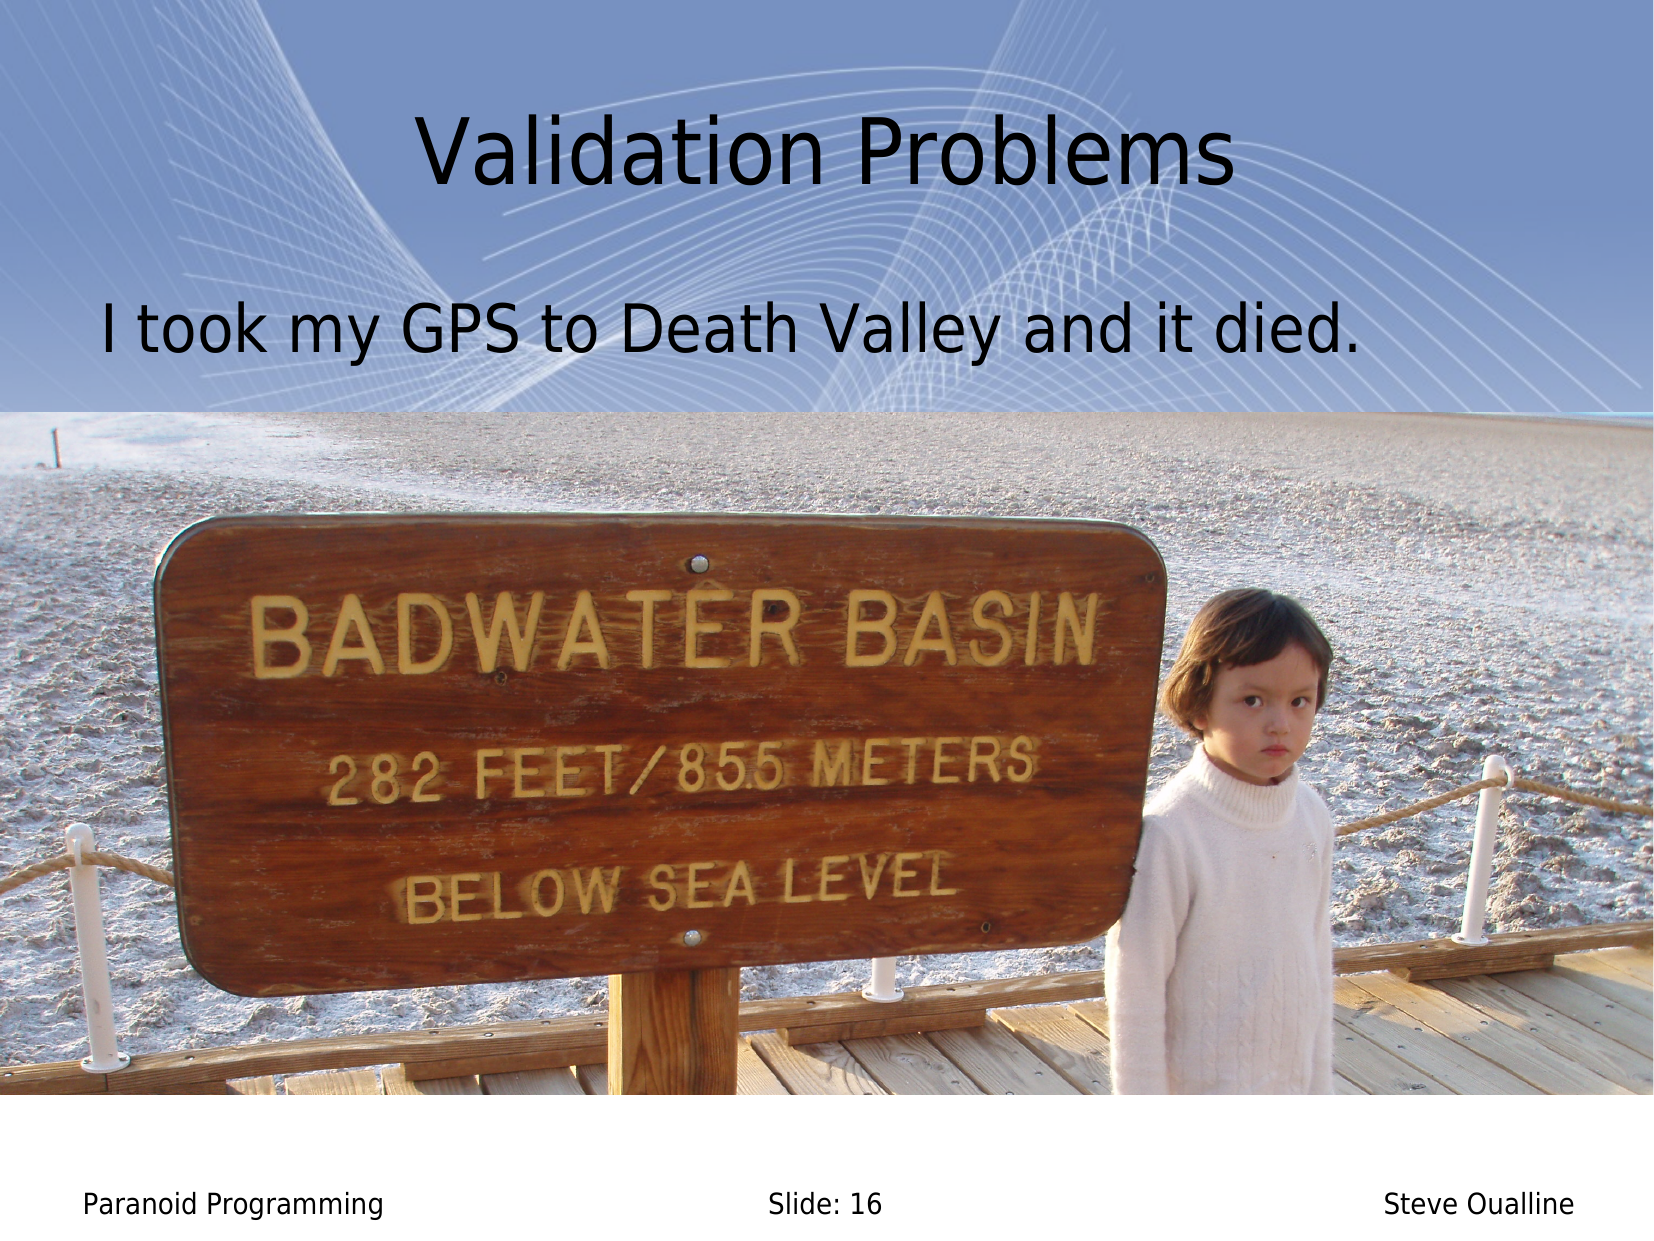

# Validation Problems
I took my GPS to Death Valley and it died.
Paranoid Programming
Steve Oualline
16